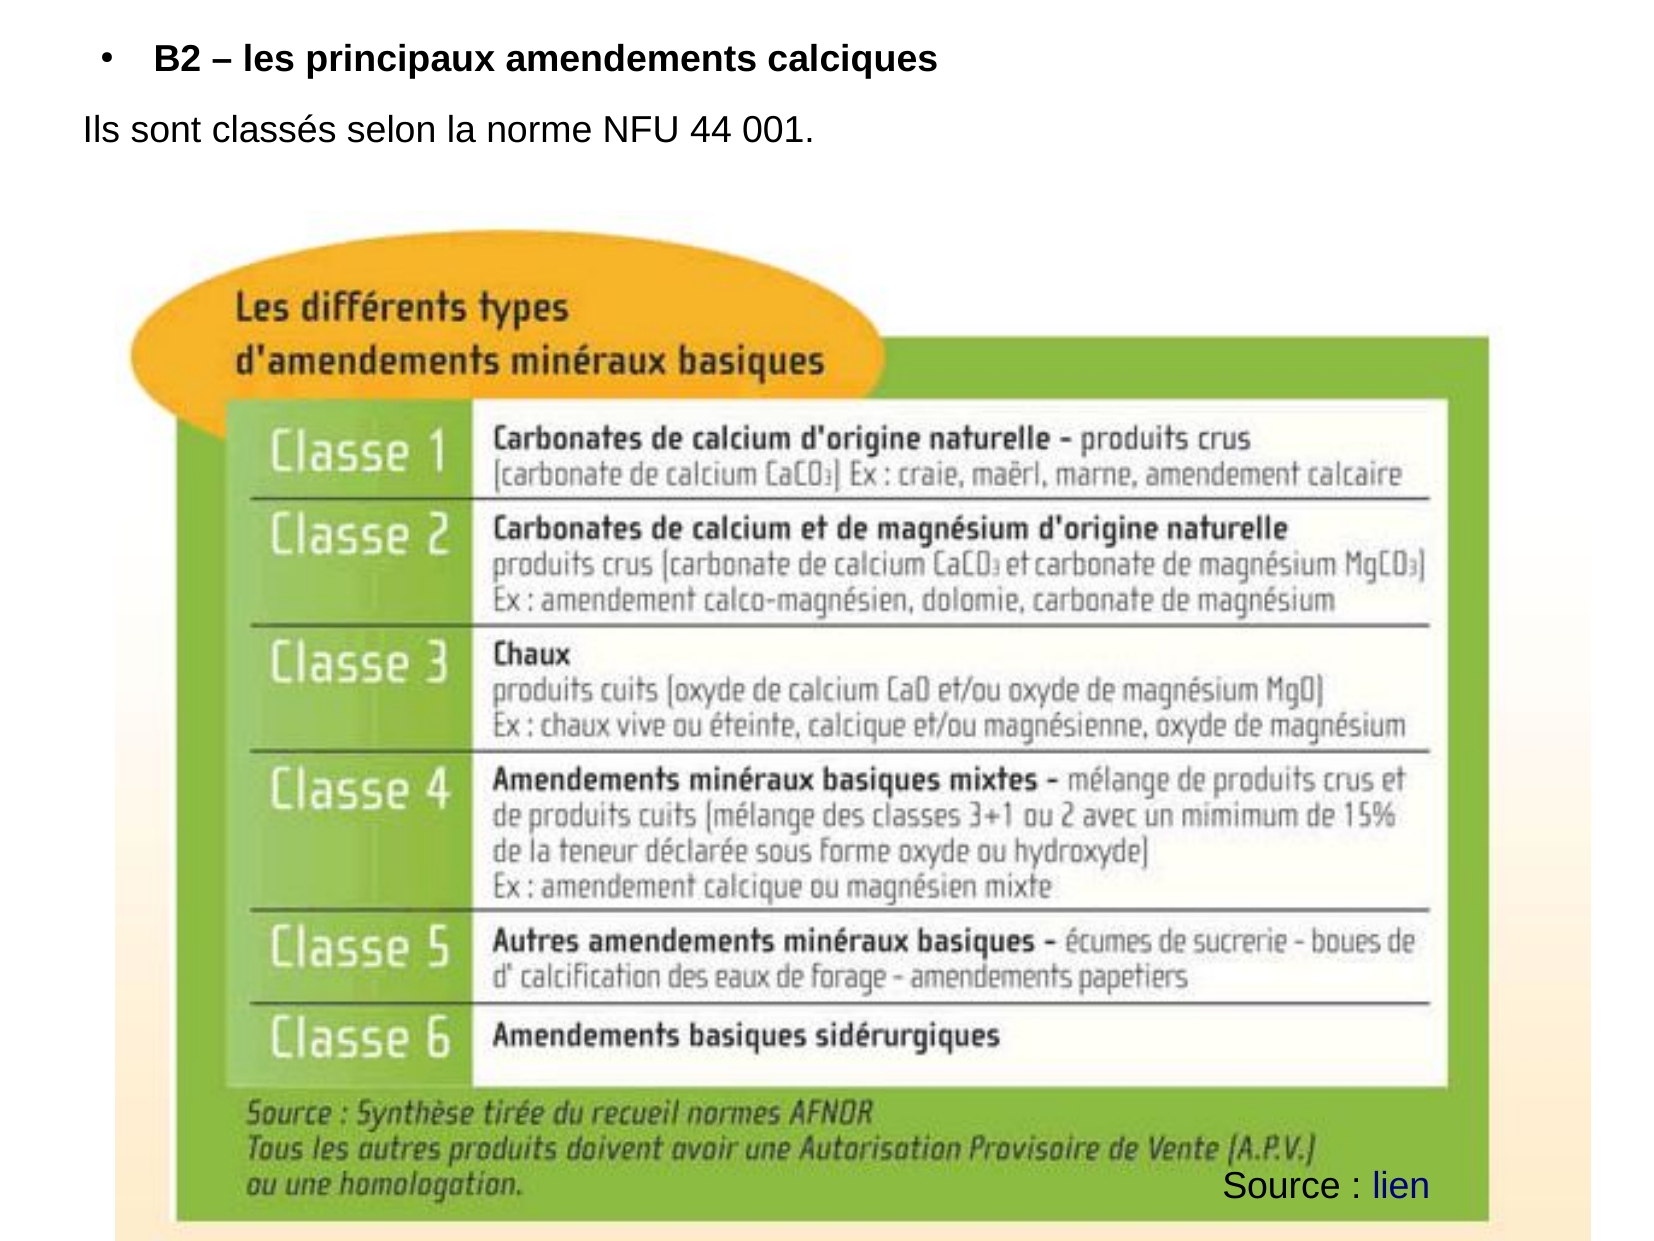

# B2 – les principaux amendements calciques
Ils sont classés selon la norme NFU 44 001.
Source : lien